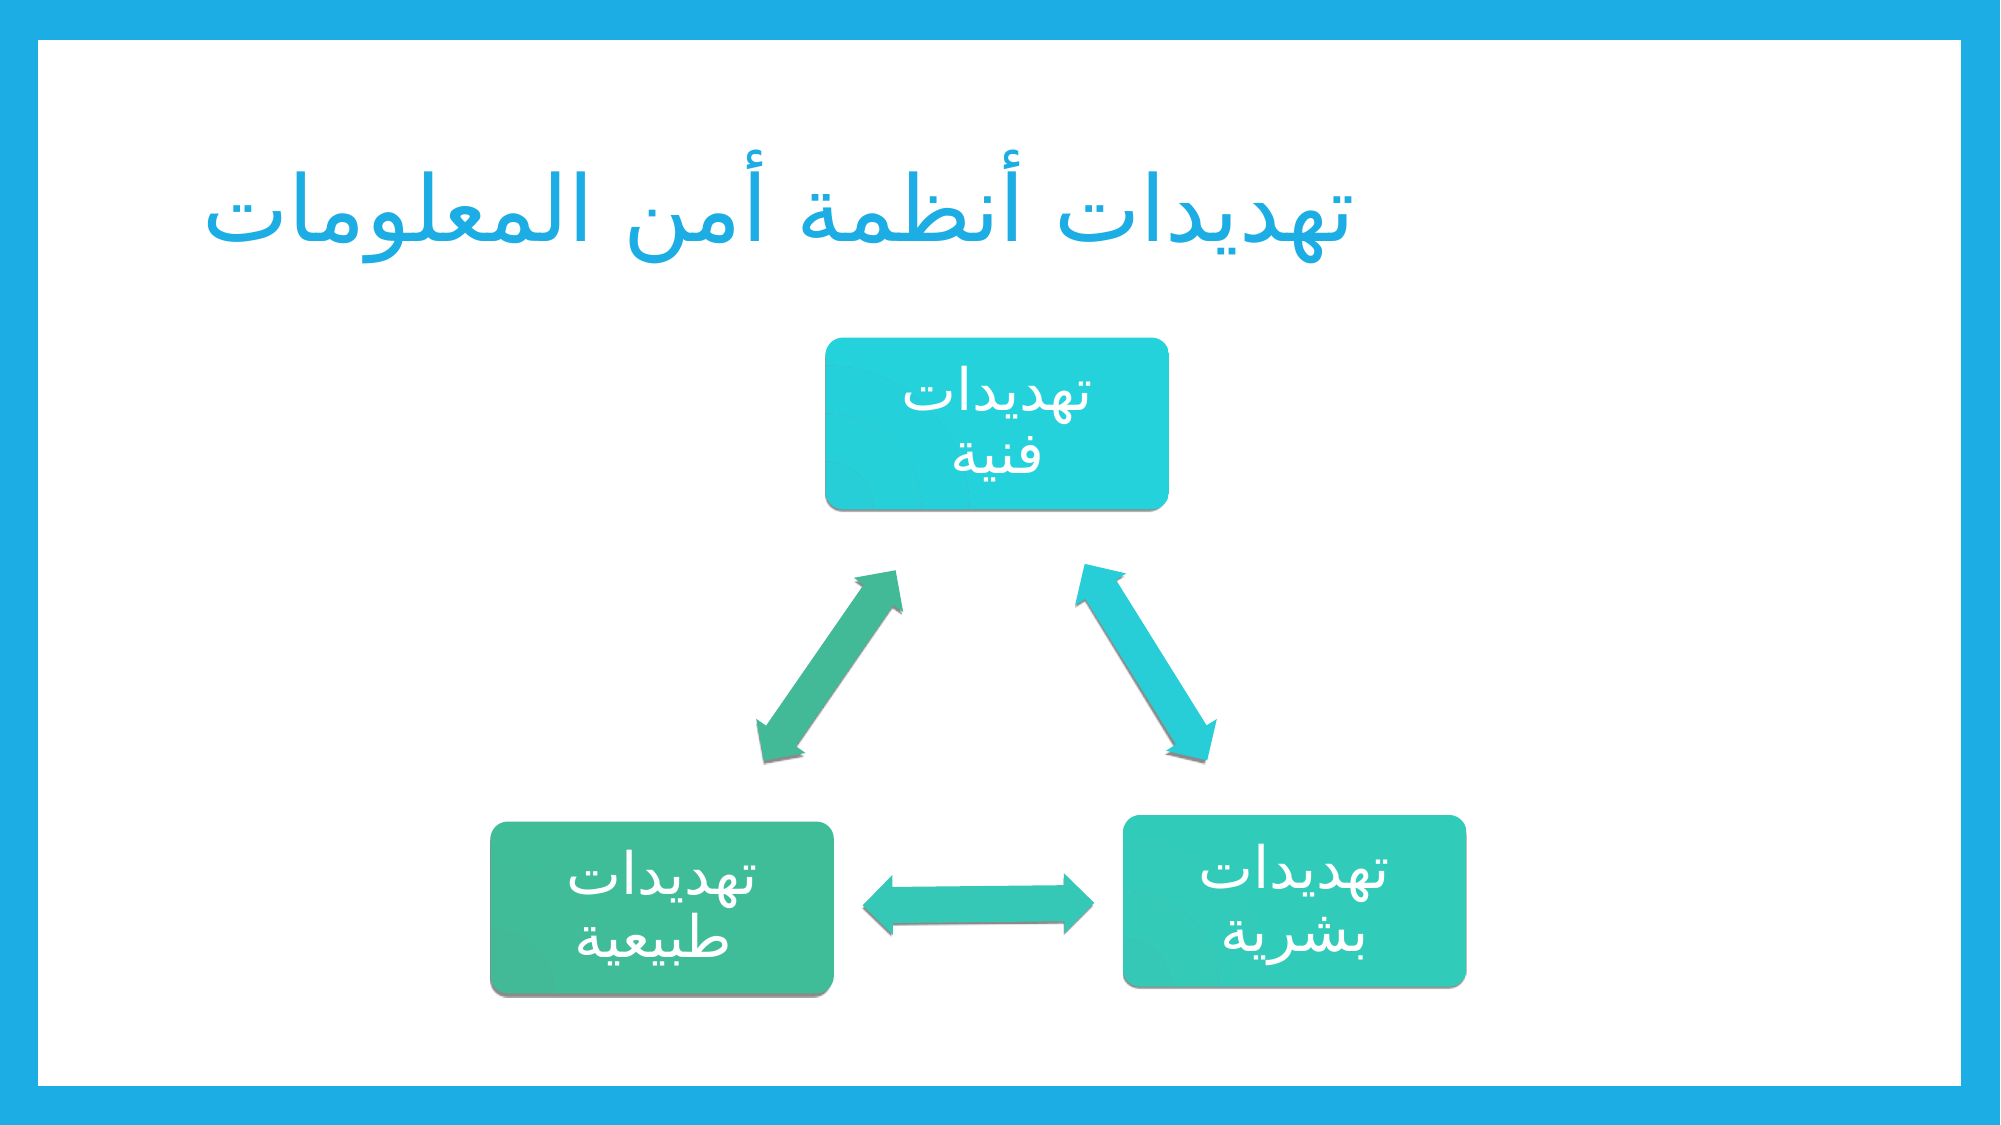

# تهديدات أنظمة أمن المعلومات
تهديدات فنية
تهديدات بشرية
تهديدات طبيعية